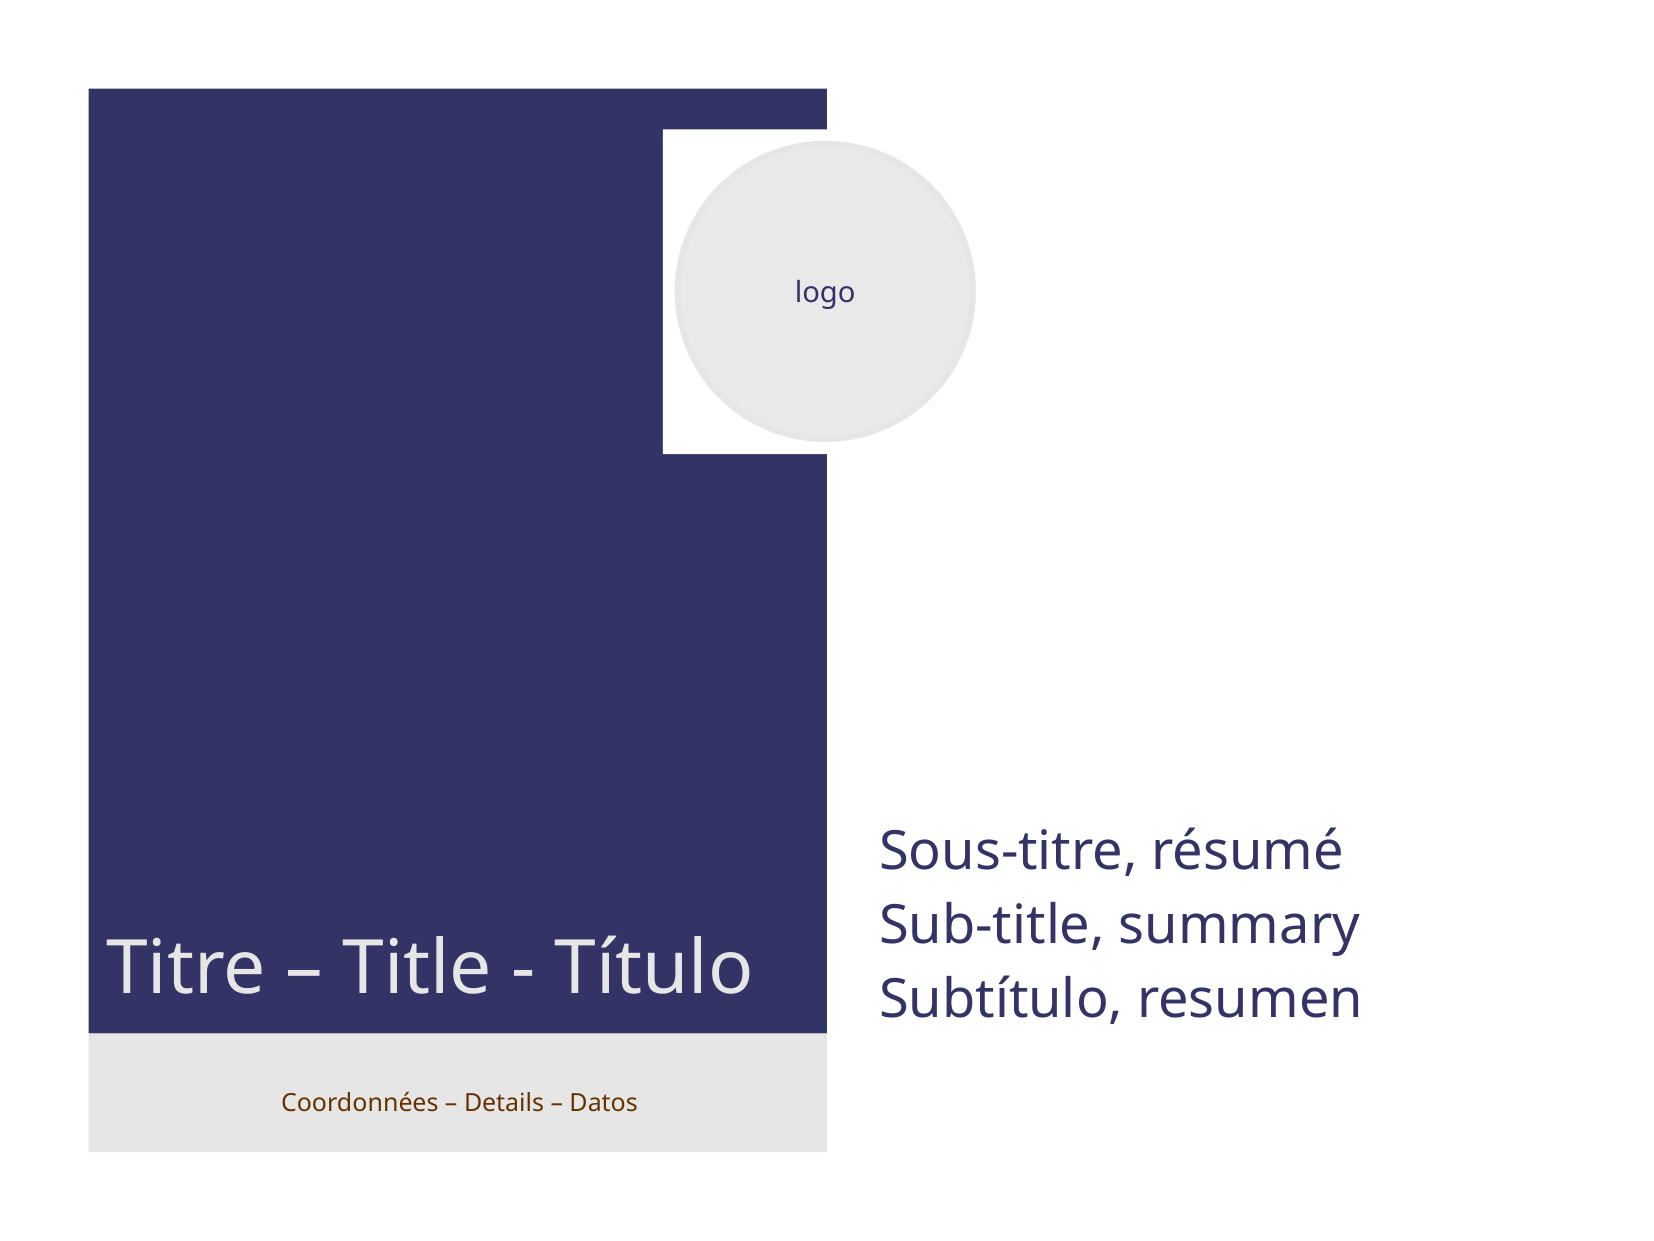

# Titre – Title - Título
Sous-titre, résumé
Sub-title, summary
Subtítulo, resumen
Coordonnées – Details – Datos